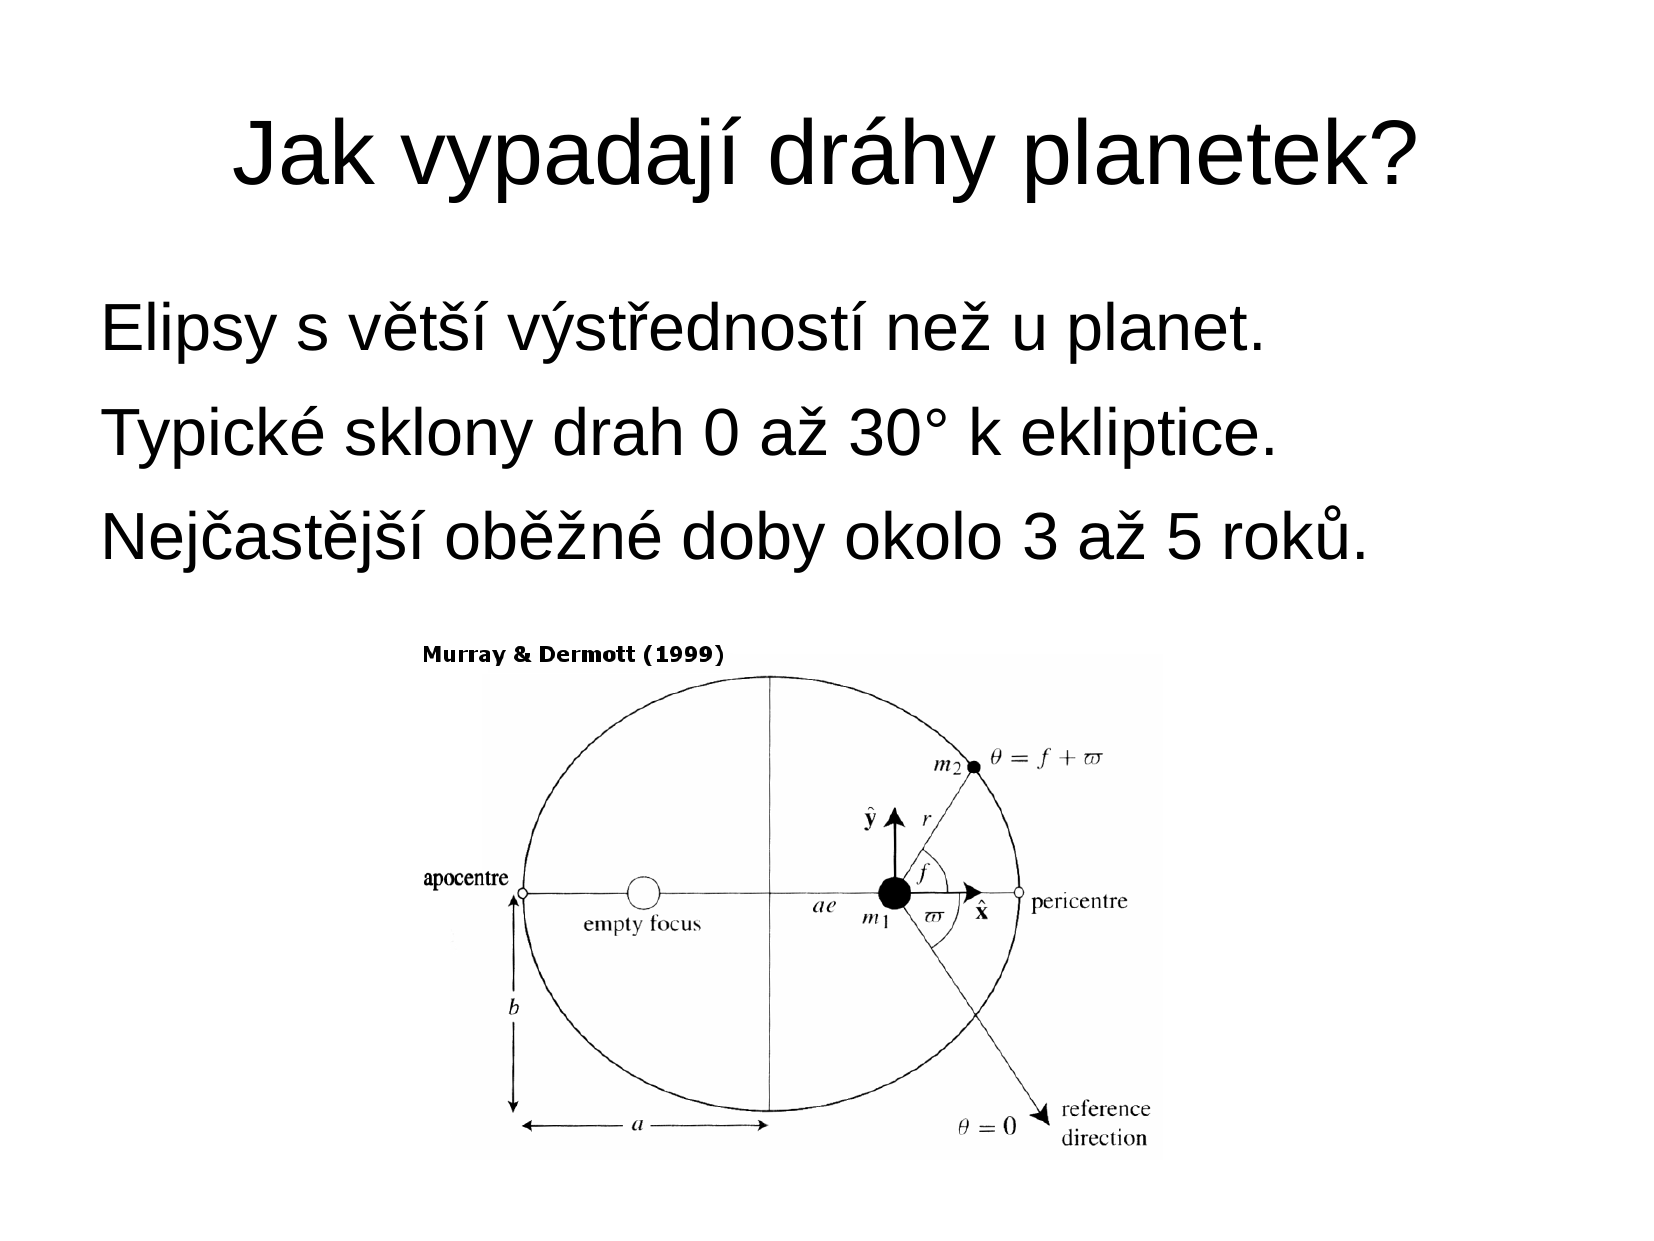

# Jak vypadají dráhy planetek?
Elipsy s větší výstředností než u planet.
Typické sklony drah 0 až 30° k ekliptice.
Nejčastější oběžné doby okolo 3 až 5 roků.